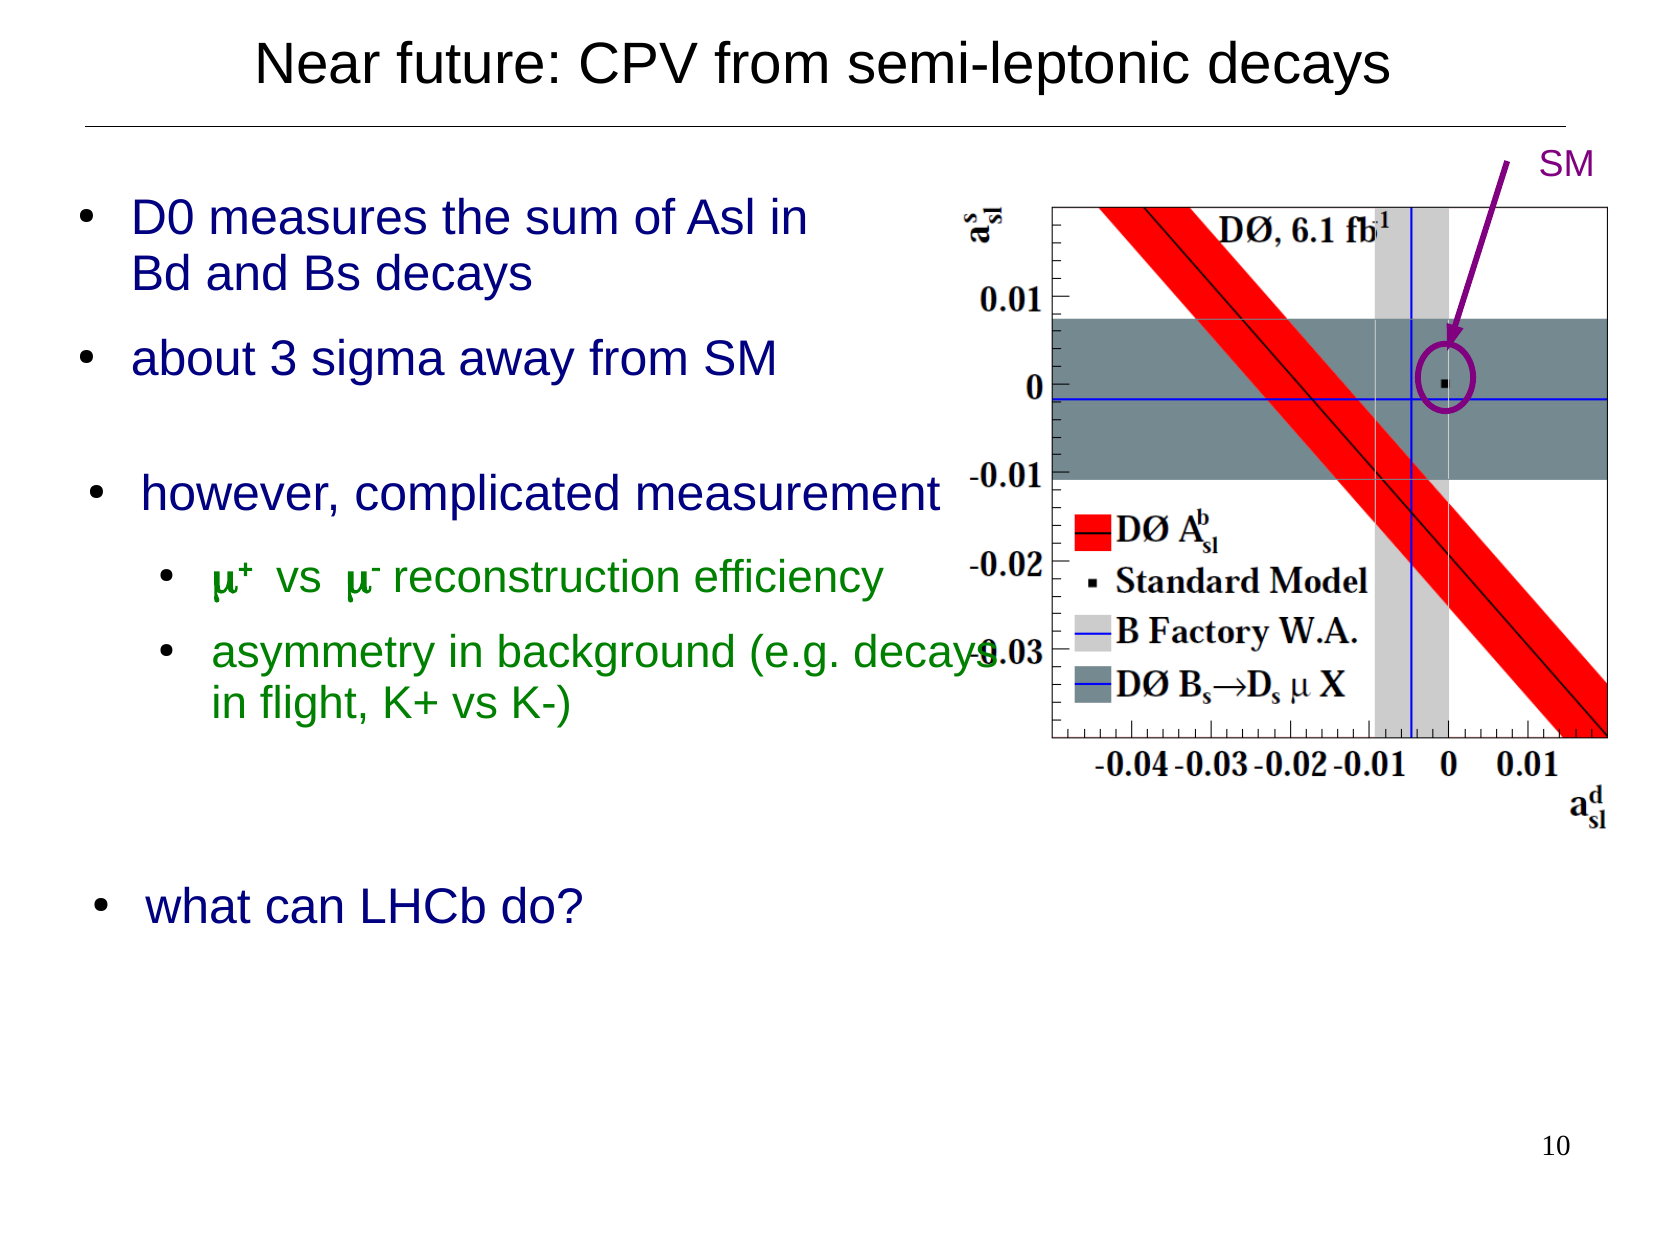

# Near future: CPV from semi-leptonic decays
SM
D0 measures the sum of Asl in Bd and Bs decays
about 3 sigma away from SM
however, complicated measurement
m+ vs m- reconstruction efficiency
asymmetry in background (e.g. decays in flight, K+ vs K-)
what can LHCb do?
10